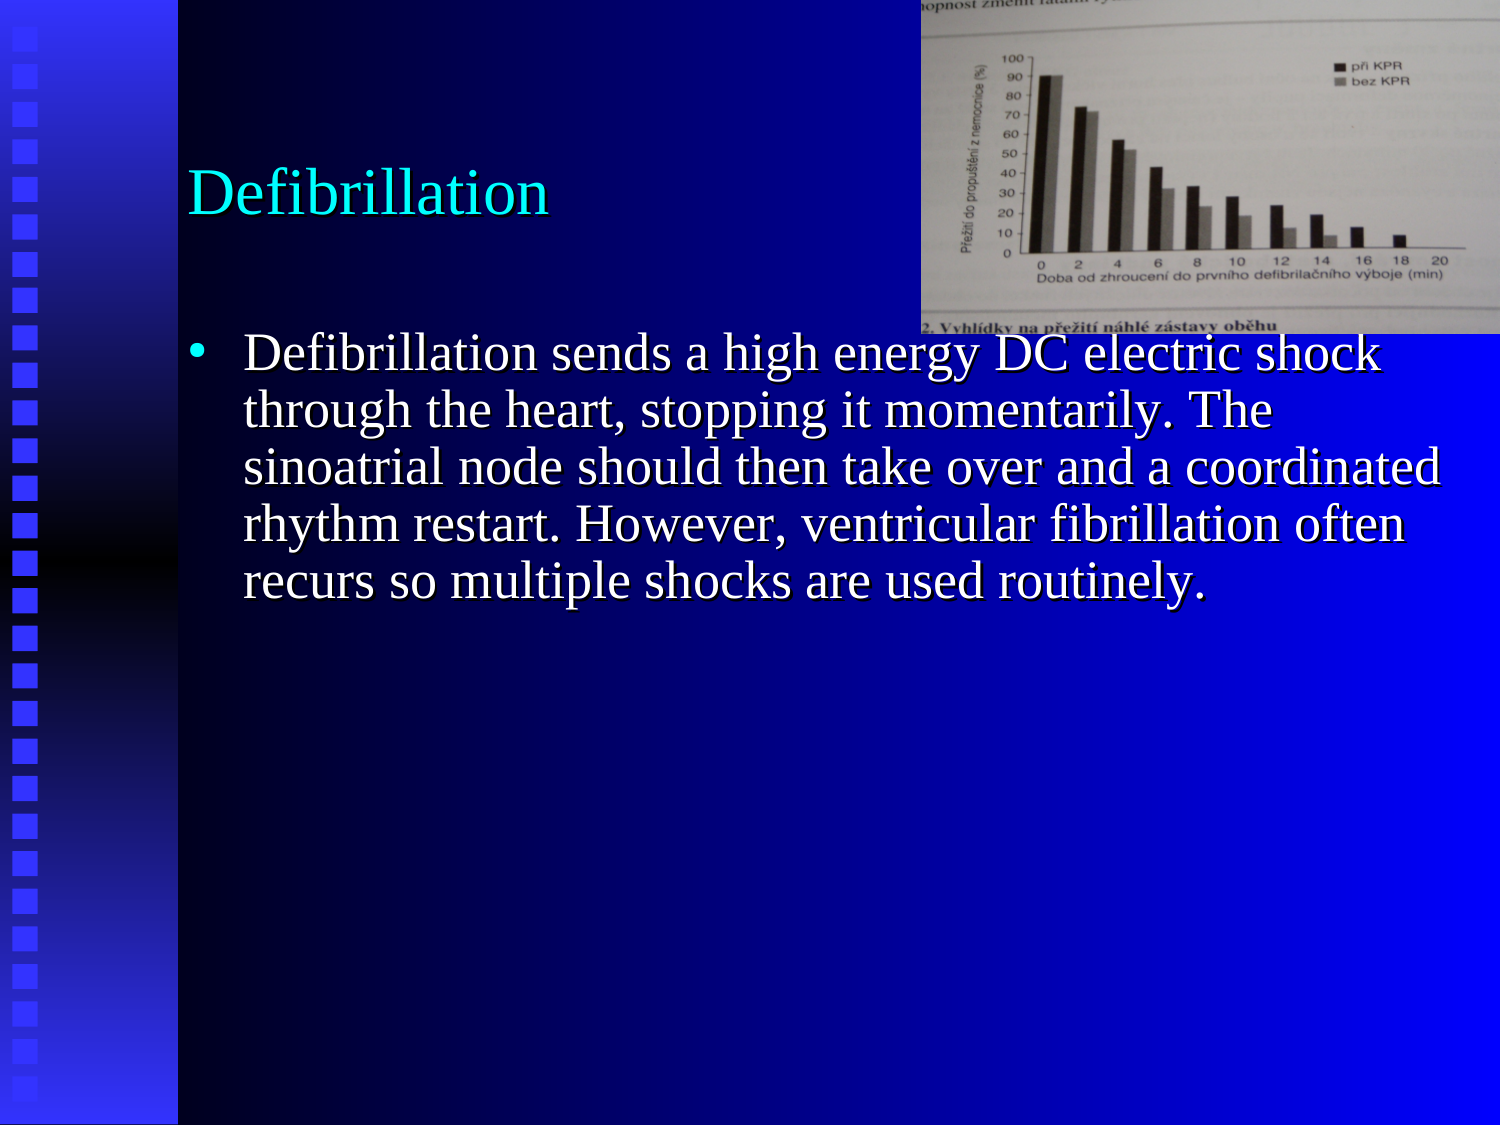

# Defibrillation
Defibrillation sends a high energy DC electric shock through the heart, stopping it momentarily. The sinoatrial node should then take over and a coordinated rhythm restart. However, ventricular fibrillation often recurs so multiple shocks are used routinely.